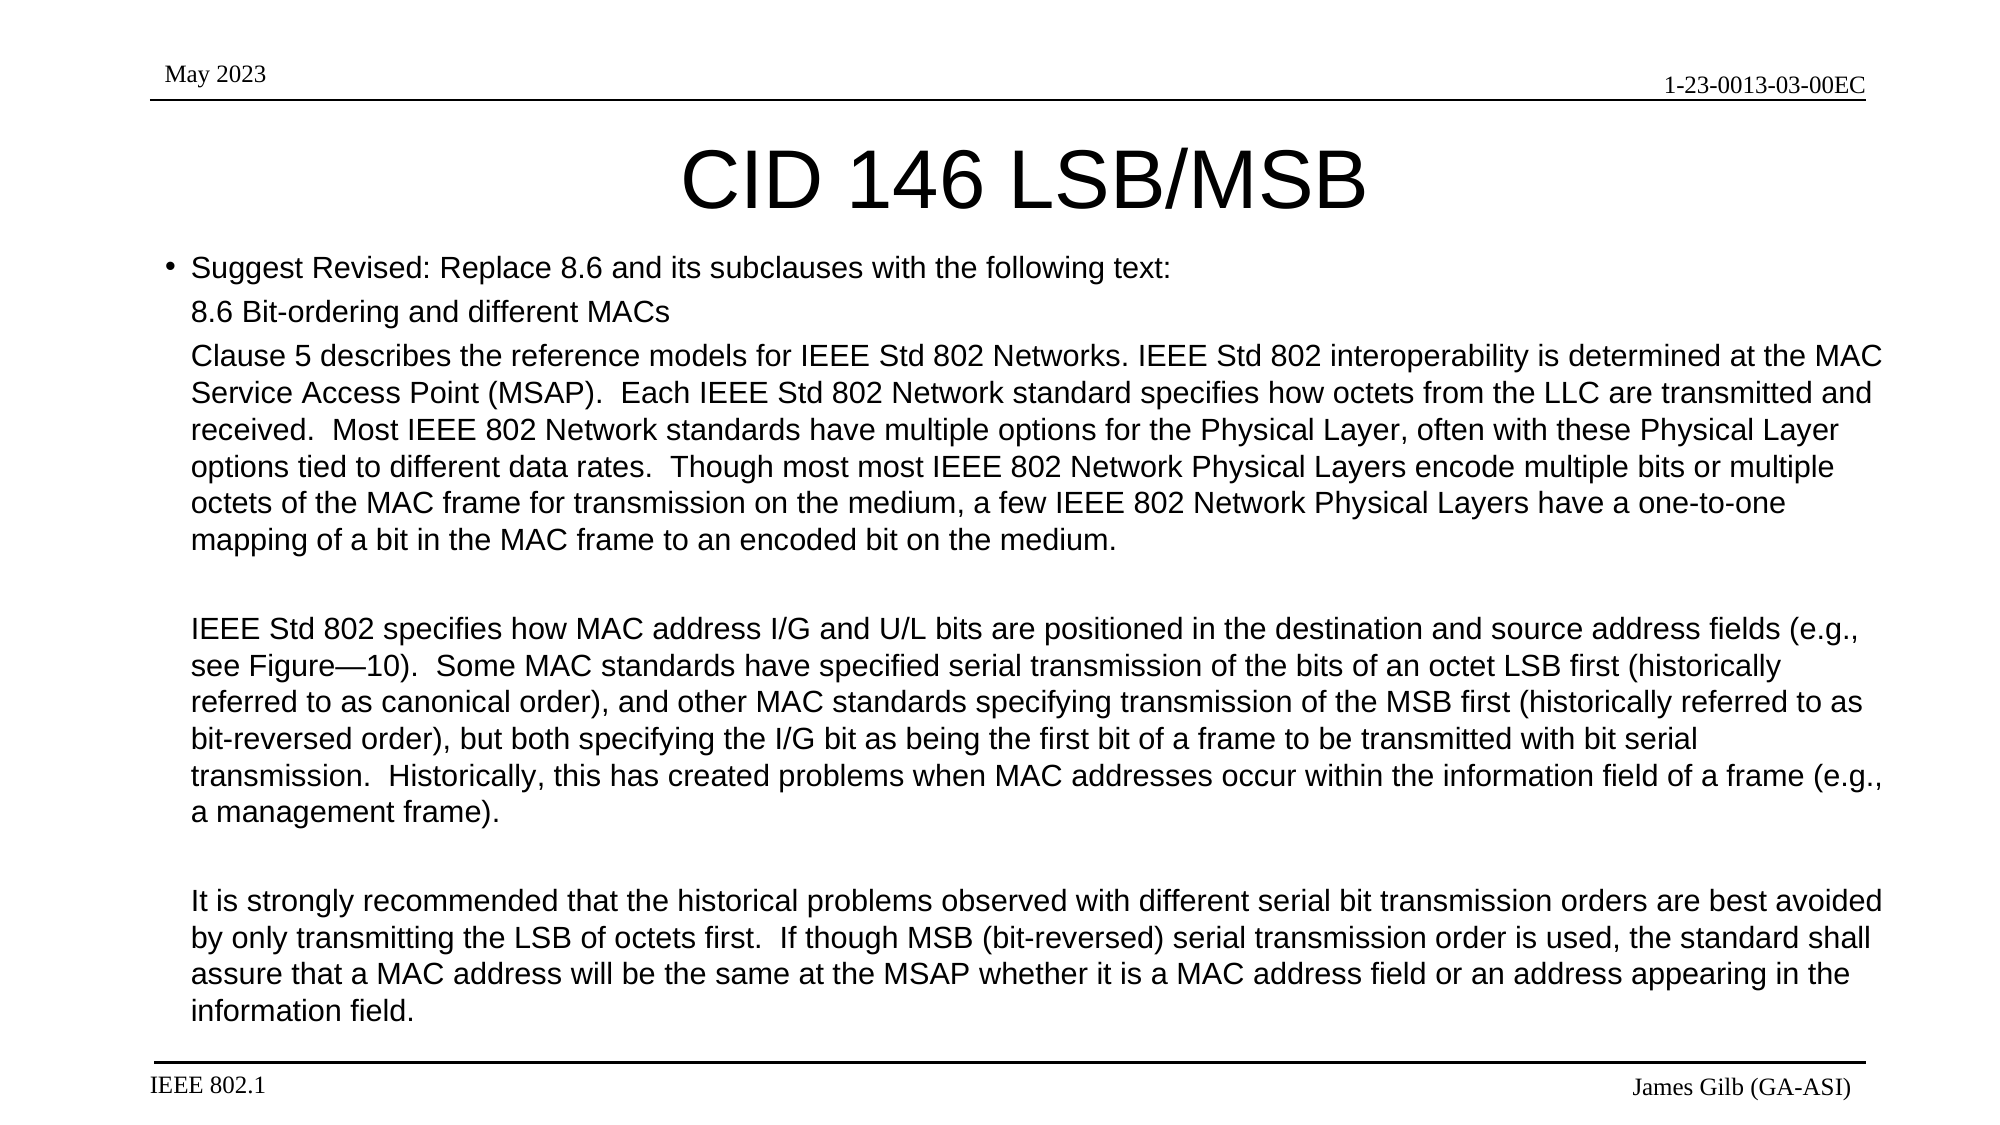

# CID 146 LSB/MSB
Suggest Revised: Replace 8.6 and its subclauses with the following text:
8.6 Bit-ordering and different MACs
Clause 5 describes the reference models for IEEE Std 802 Networks. IEEE Std 802 interoperability is determined at the MAC Service Access Point (MSAP). Each IEEE Std 802 Network standard specifies how octets from the LLC are transmitted and received. Most IEEE 802 Network standards have multiple options for the Physical Layer, often with these Physical Layer options tied to different data rates. Though most most IEEE 802 Network Physical Layers encode multiple bits or multiple octets of the MAC frame for transmission on the medium, a few IEEE 802 Network Physical Layers have a one-to-one mapping of a bit in the MAC frame to an encoded bit on the medium.
IEEE Std 802 specifies how MAC address I/G and U/L bits are positioned in the destination and source address fields (e.g., see Figure—10). Some MAC standards have specified serial transmission of the bits of an octet LSB first (historically referred to as canonical order), and other MAC standards specifying transmission of the MSB first (historically referred to as bit-reversed order), but both specifying the I/G bit as being the first bit of a frame to be transmitted with bit serial transmission. Historically, this has created problems when MAC addresses occur within the information field of a frame (e.g., a management frame).
It is strongly recommended that the historical problems observed with different serial bit transmission orders are best avoided by only transmitting the LSB of octets first. If though MSB (bit-reversed) serial transmission order is used, the standard shall assure that a MAC address will be the same at the MSAP whether it is a MAC address field or an address appearing in the information field.